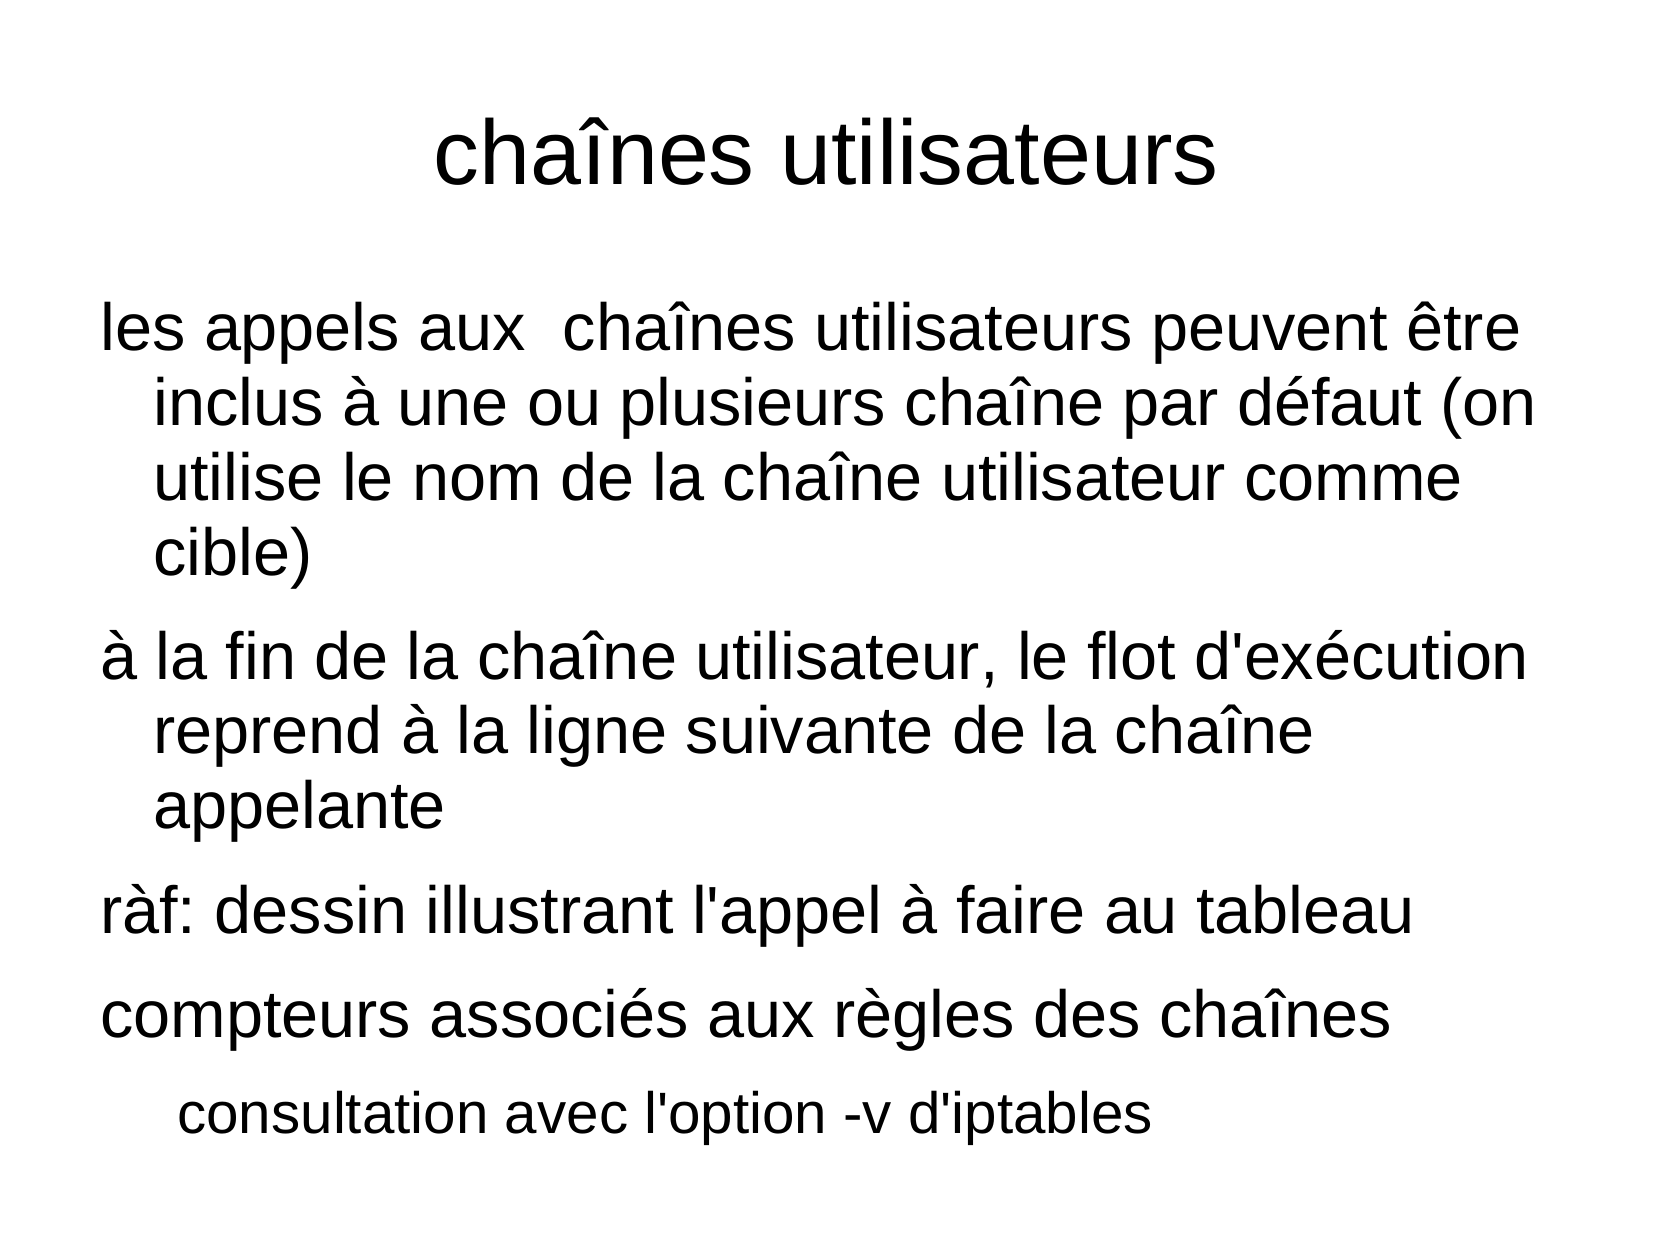

chaînes utilisateurs
# les appels aux chaînes utilisateurs peuvent être inclus à une ou plusieurs chaîne par défaut (on utilise le nom de la chaîne utilisateur comme cible)
à la fin de la chaîne utilisateur, le flot d'exécution reprend à la ligne suivante de la chaîne appelante
ràf: dessin illustrant l'appel à faire au tableau
compteurs associés aux règles des chaînes
consultation avec l'option -v d'iptables